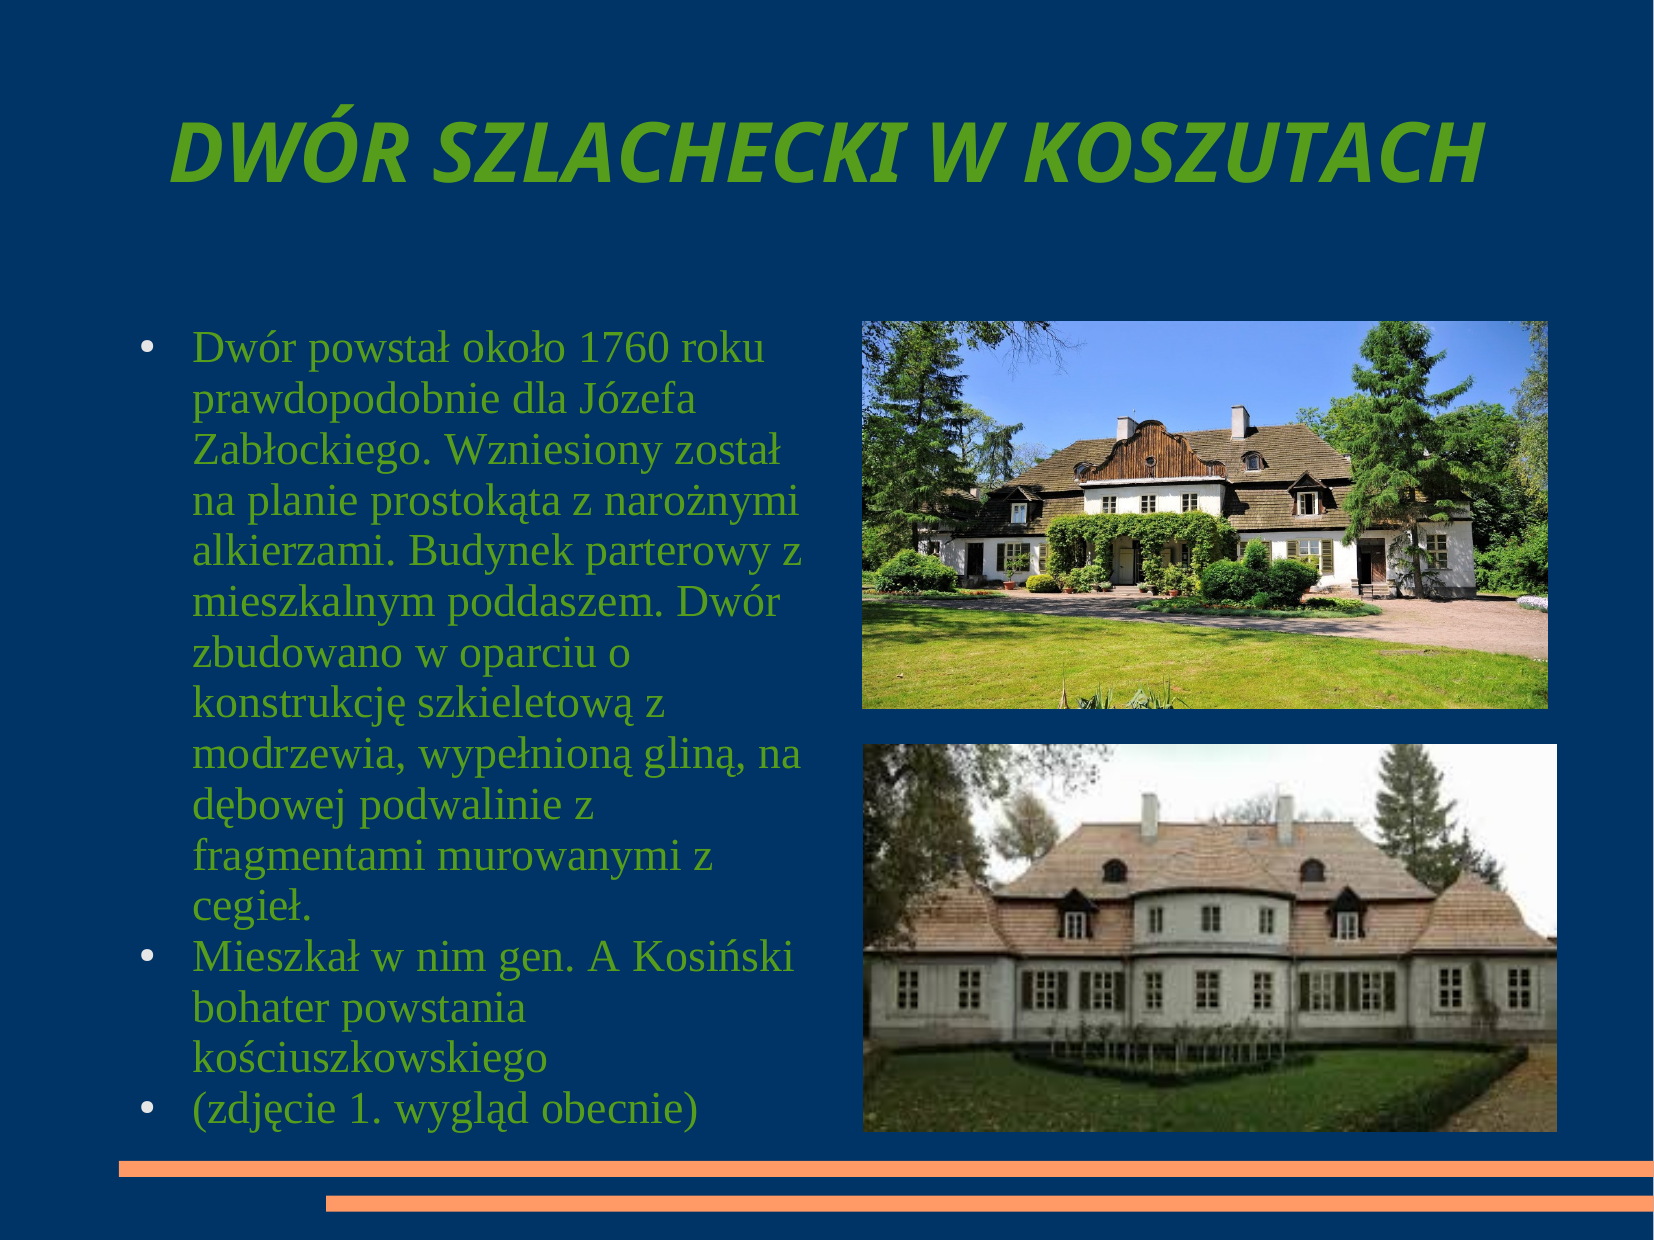

# DWÓR SZLACHECKI W KOSZUTACH
Dwór powstał około 1760 roku prawdopodobnie dla Józefa Zabłockiego. Wzniesiony został na planie prostokąta z narożnymi alkierzami. Budynek parterowy z mieszkalnym poddaszem. Dwór zbudowano w oparciu o konstrukcję szkieletową z modrzewia, wypełnioną gliną, na dębowej podwalinie z fragmentami murowanymi z cegieł.
Mieszkał w nim gen. A Kosiński bohater powstania kościuszkowskiego
(zdjęcie 1. wygląd obecnie)